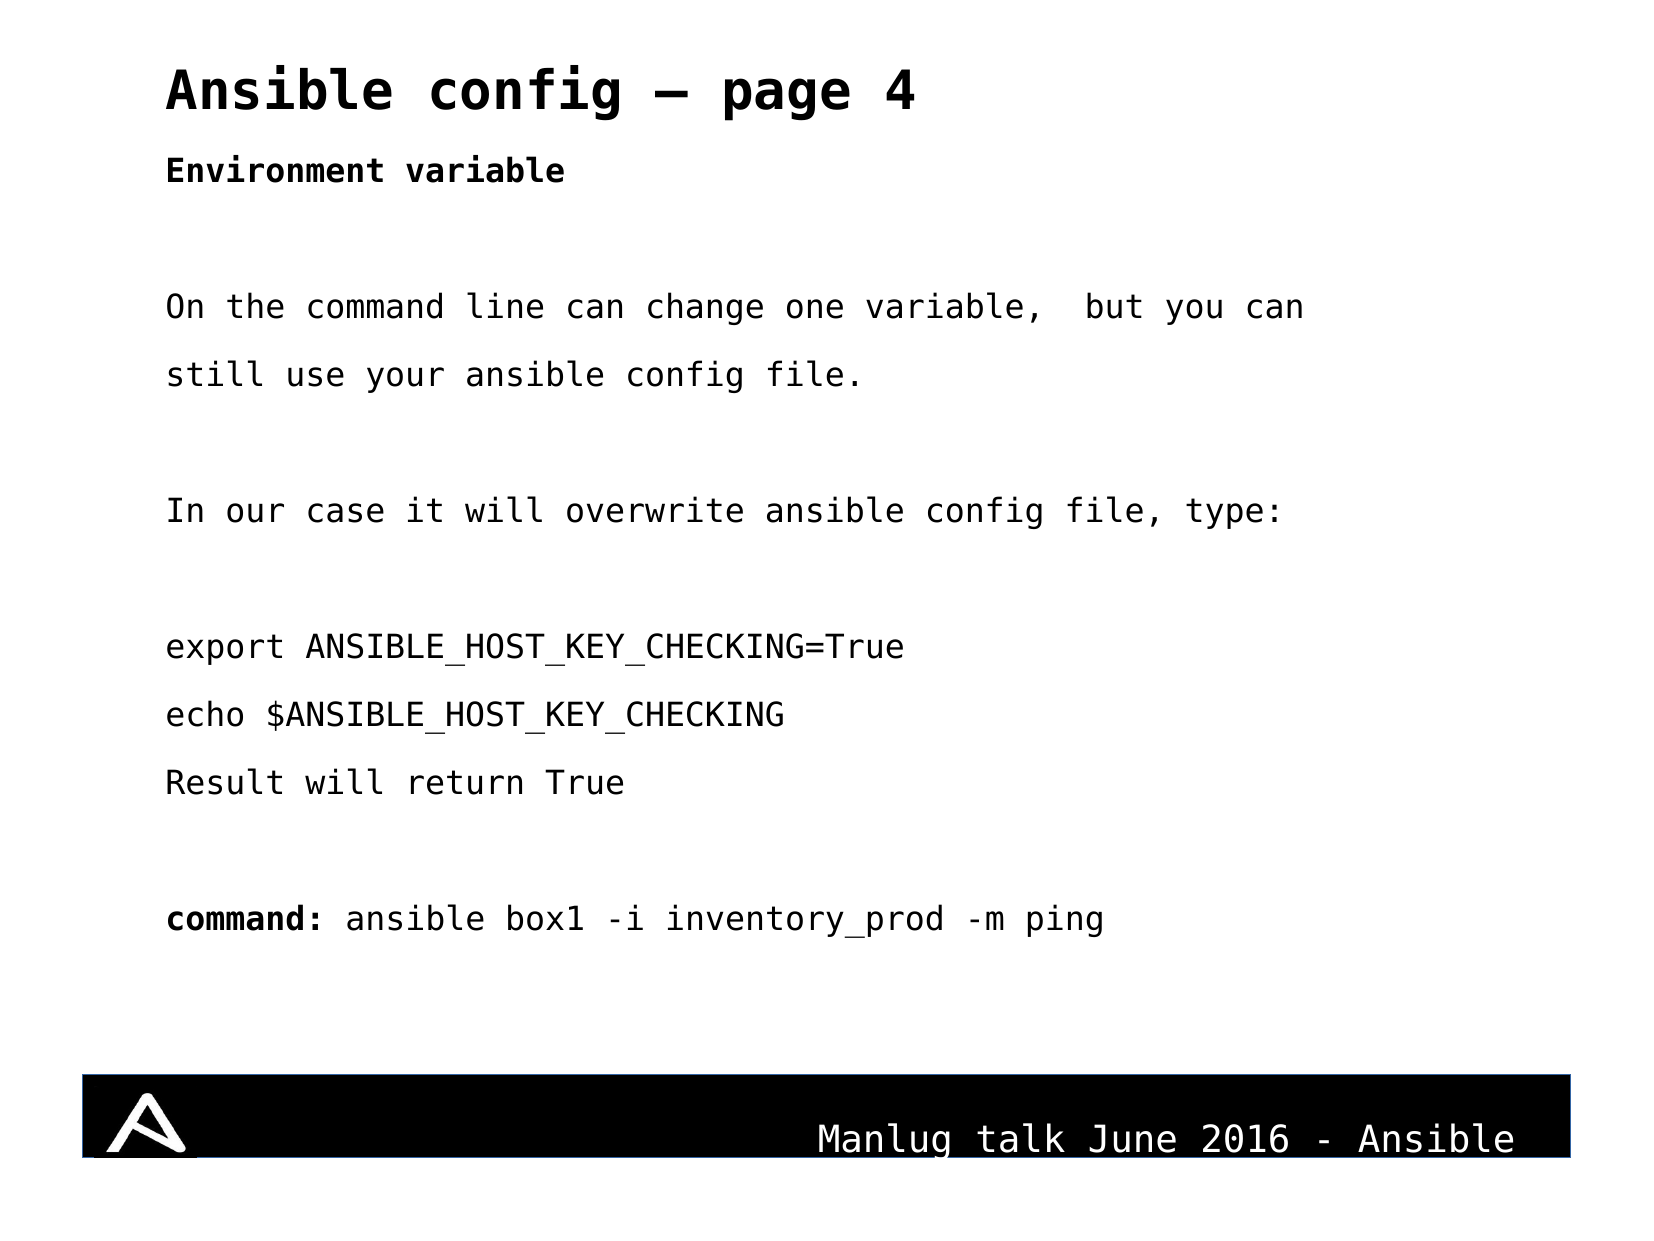

#
Ansible config – page 4
Environment variable
On the command line can change one variable, but you can
still use your ansible config file.
In our case it will overwrite ansible config file, type:
export ANSIBLE_HOST_KEY_CHECKING=True
echo $ANSIBLE_HOST_KEY_CHECKING
Result will return True
command: ansible box1 -i inventory_prod -m ping
Manlug talk June 2016 - Ansible